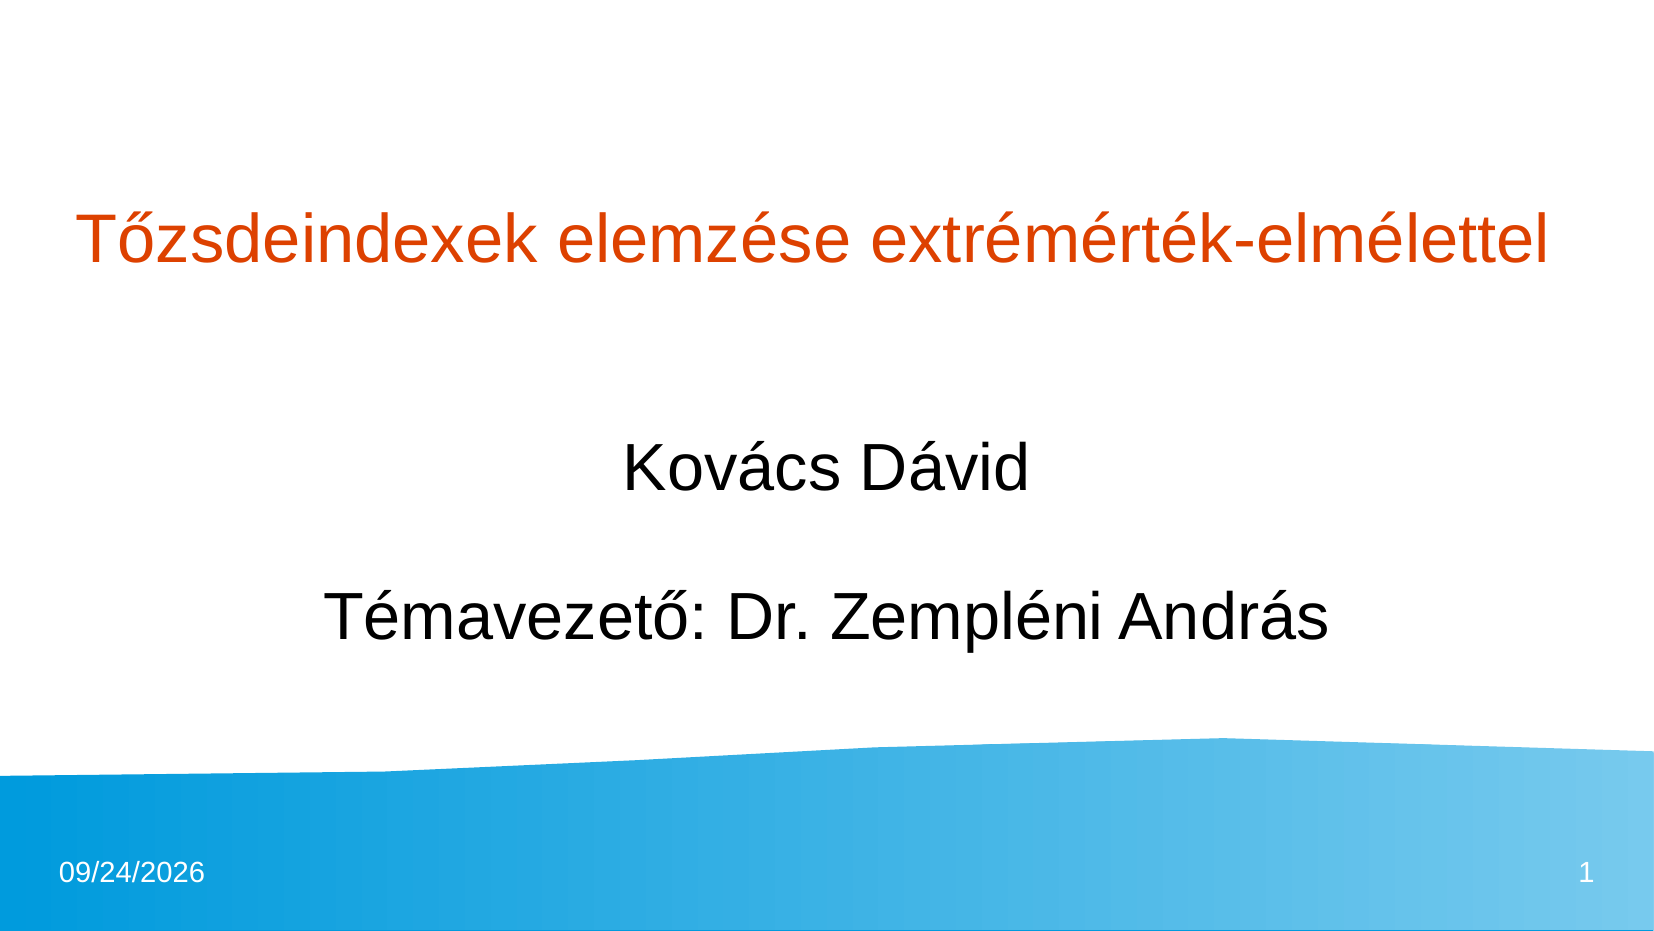

# Tőzsdeindexek elemzése extrémérték-elmélettel
Kovács Dávid
Témavezető: Dr. Zempléni András